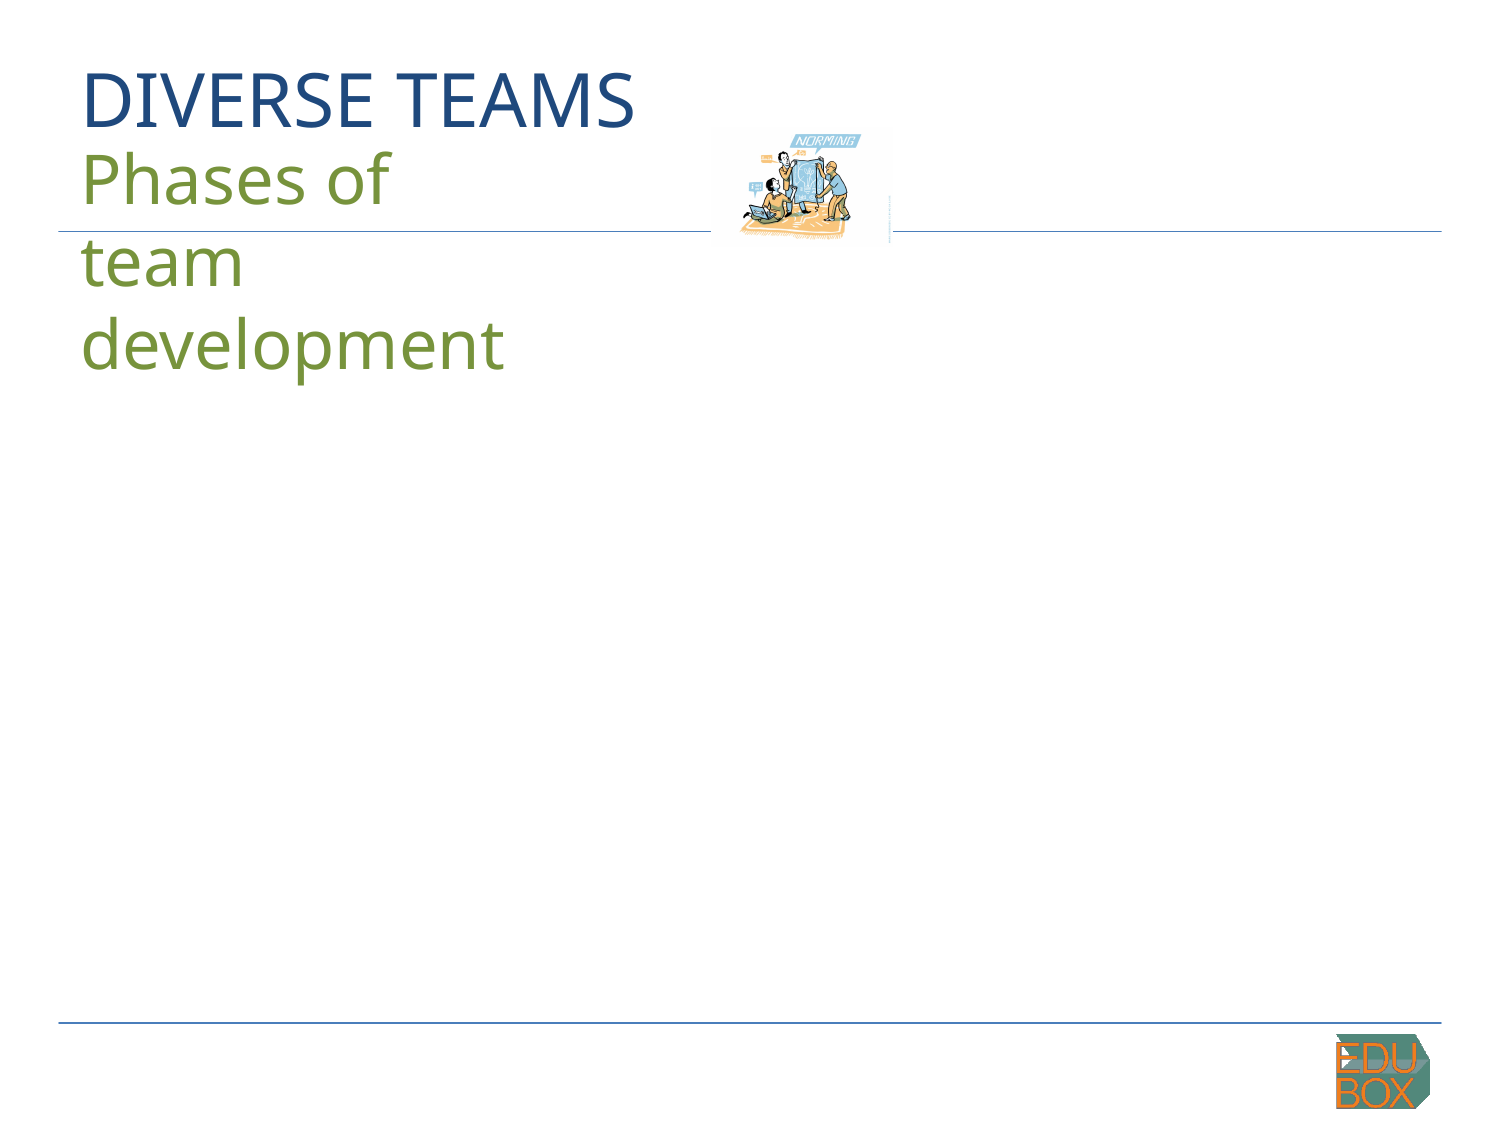

# DIVERSE TEAMS
Phases of team development